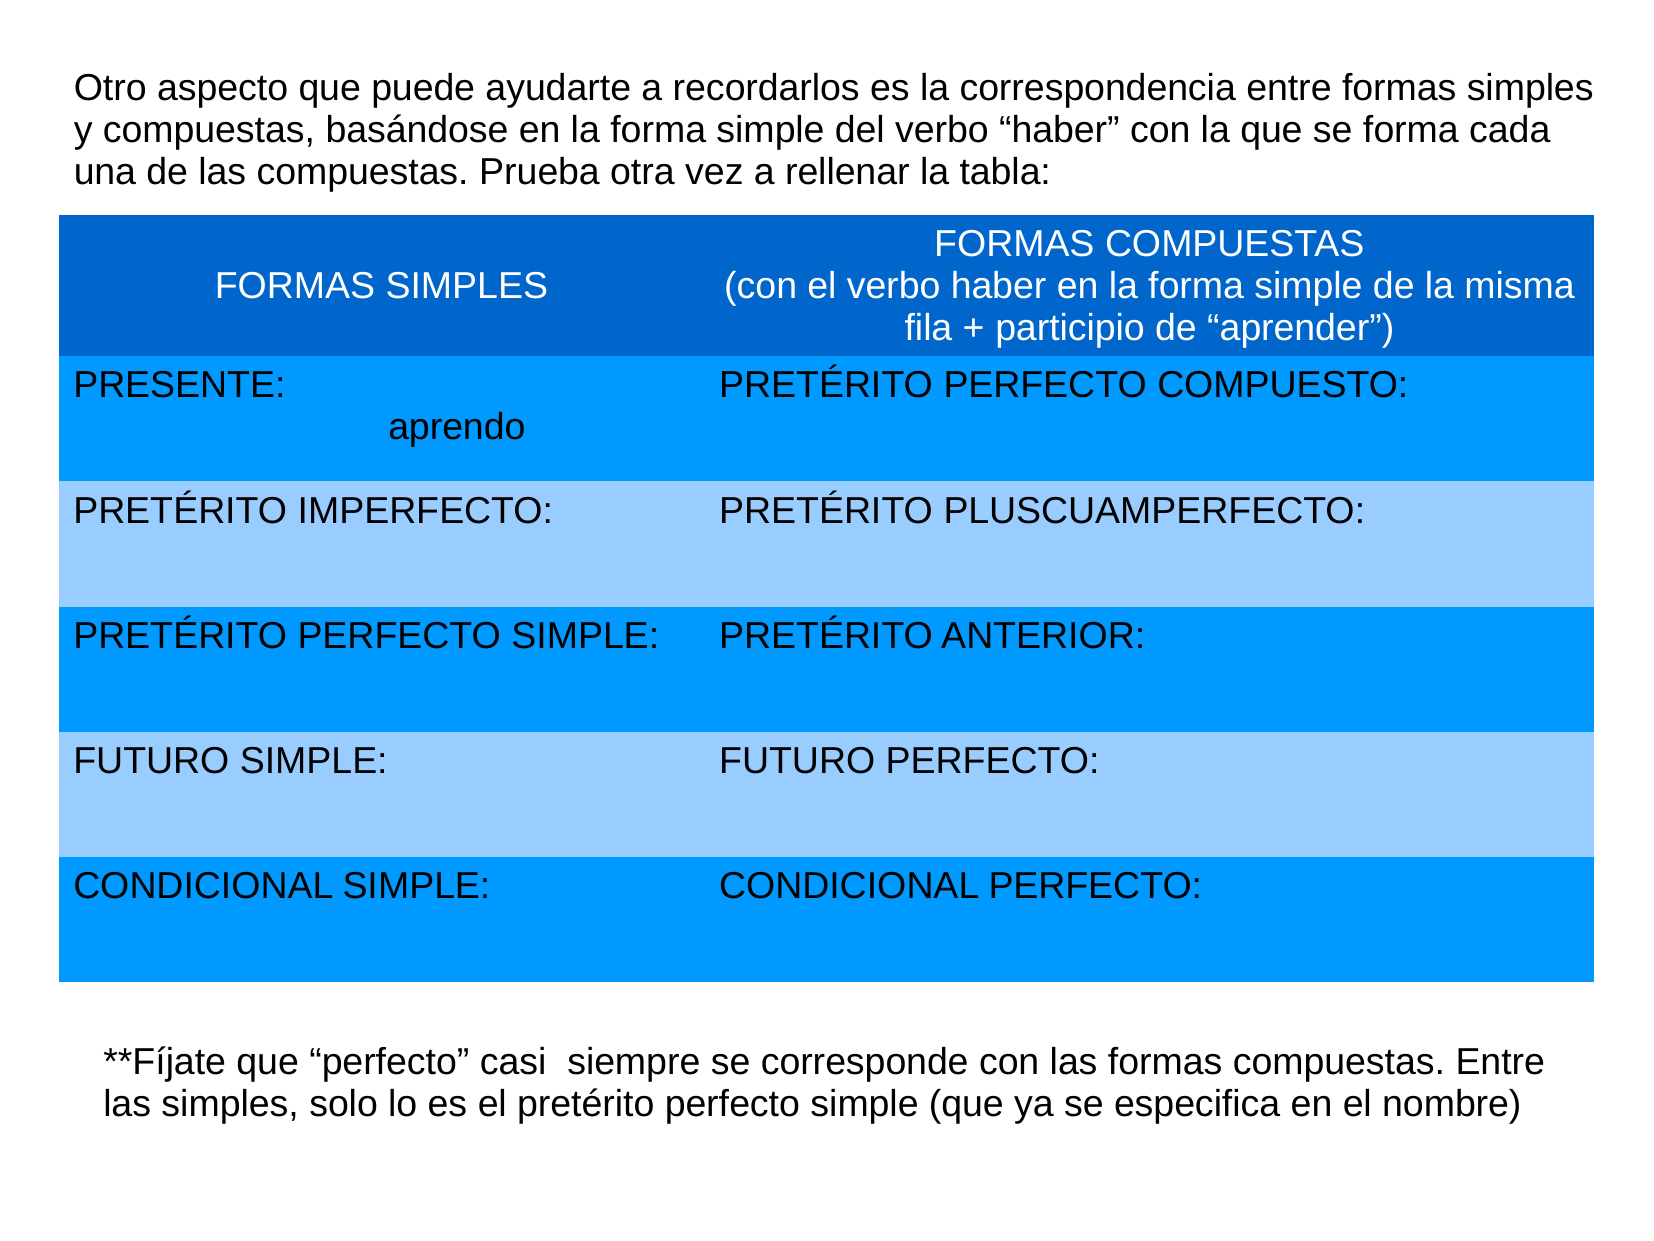

Otro aspecto que puede ayudarte a recordarlos es la correspondencia entre formas simples y compuestas, basándose en la forma simple del verbo “haber” con la que se forma cada una de las compuestas. Prueba otra vez a rellenar la tabla:
| FORMAS SIMPLES | FORMAS COMPUESTAS (con el verbo haber en la forma simple de la misma fila + participio de “aprender”) |
| --- | --- |
| PRESENTE: aprendo | PRETÉRITO PERFECTO COMPUESTO: |
| PRETÉRITO IMPERFECTO: | PRETÉRITO PLUSCUAMPERFECTO: |
| PRETÉRITO PERFECTO SIMPLE: | PRETÉRITO ANTERIOR: |
| FUTURO SIMPLE: | FUTURO PERFECTO: |
| CONDICIONAL SIMPLE: | CONDICIONAL PERFECTO: |
**Fíjate que “perfecto” casi siempre se corresponde con las formas compuestas. Entre las simples, solo lo es el pretérito perfecto simple (que ya se especifica en el nombre)